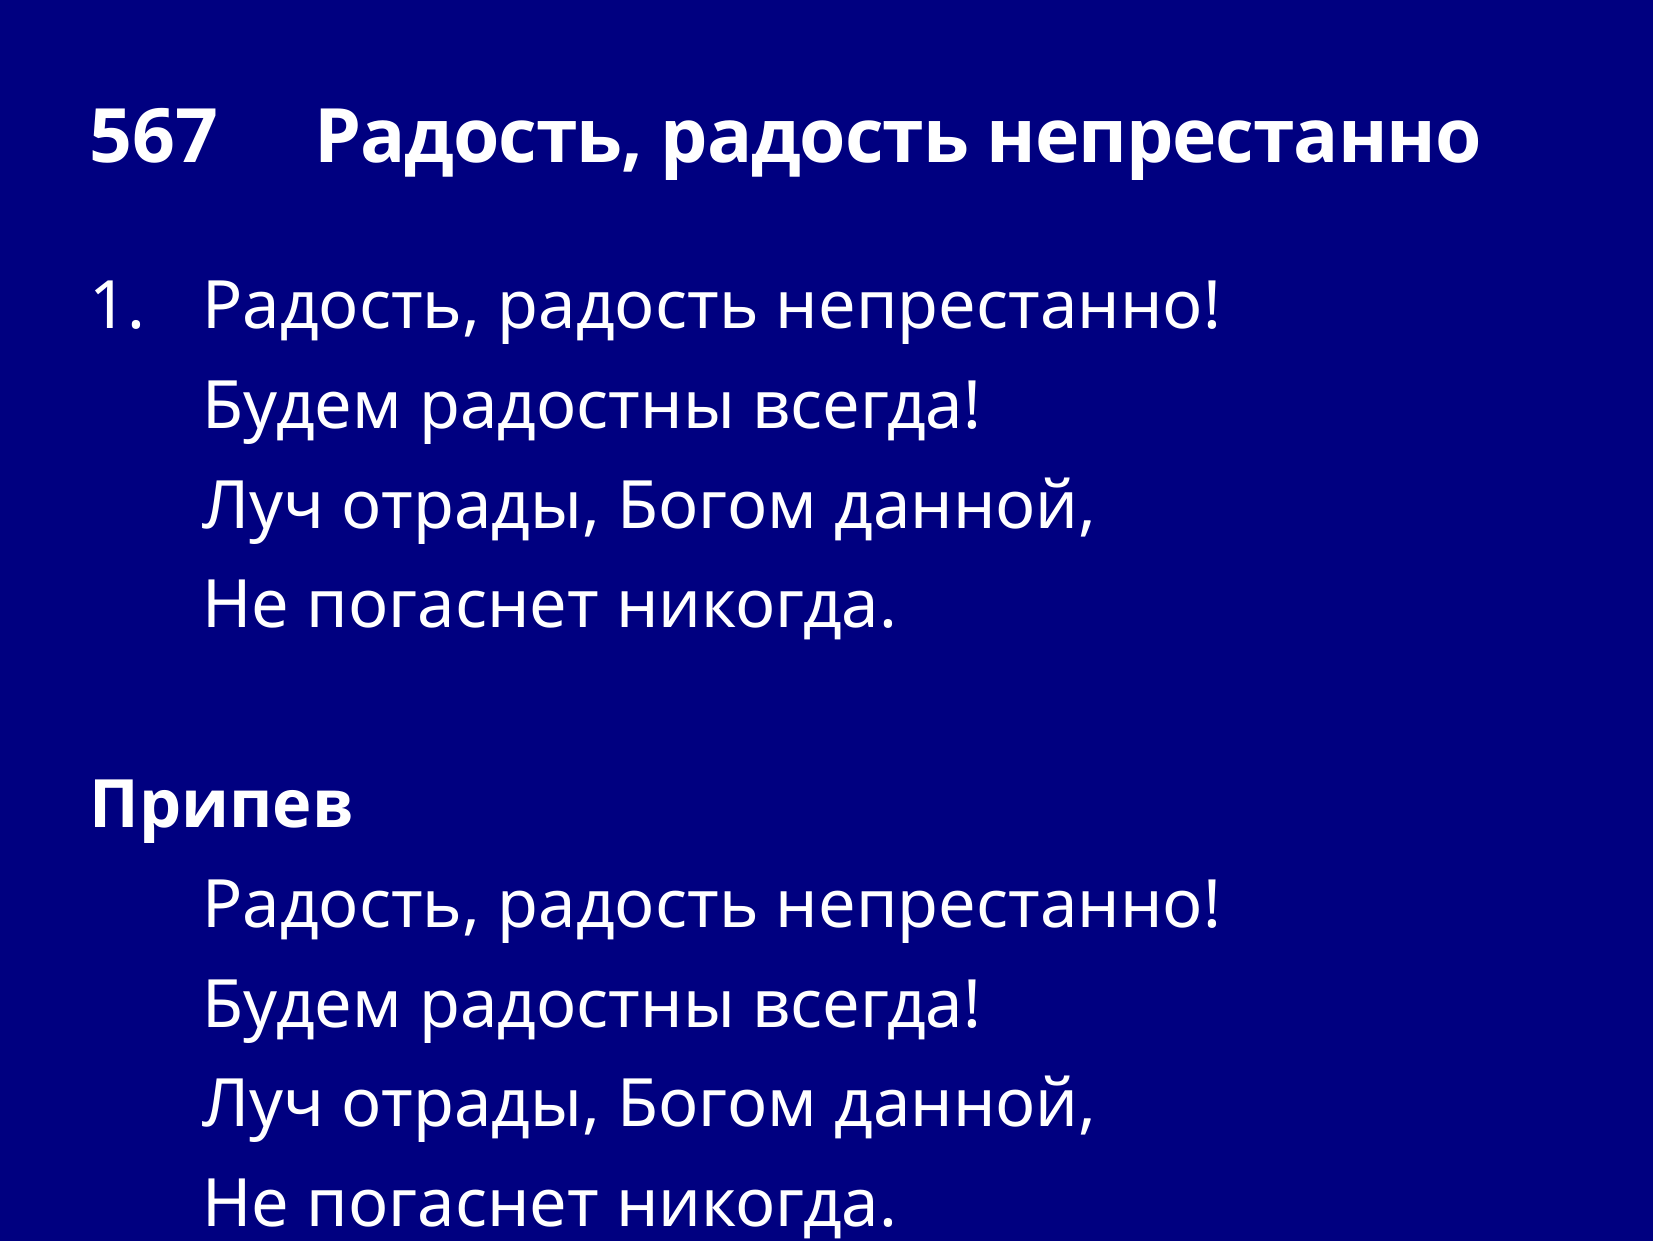

567	Радость, радость непрестанно
1.	Радость, радость непрестанно!
	Будем радостны всегда!
	Луч отрады, Богом данной,
	Не погаснет никогда.
Припев
	Радость, радость непрестанно!
	Будем радостны всегда!
	Луч отрады, Богом данной,
	Не погаснет никогда.